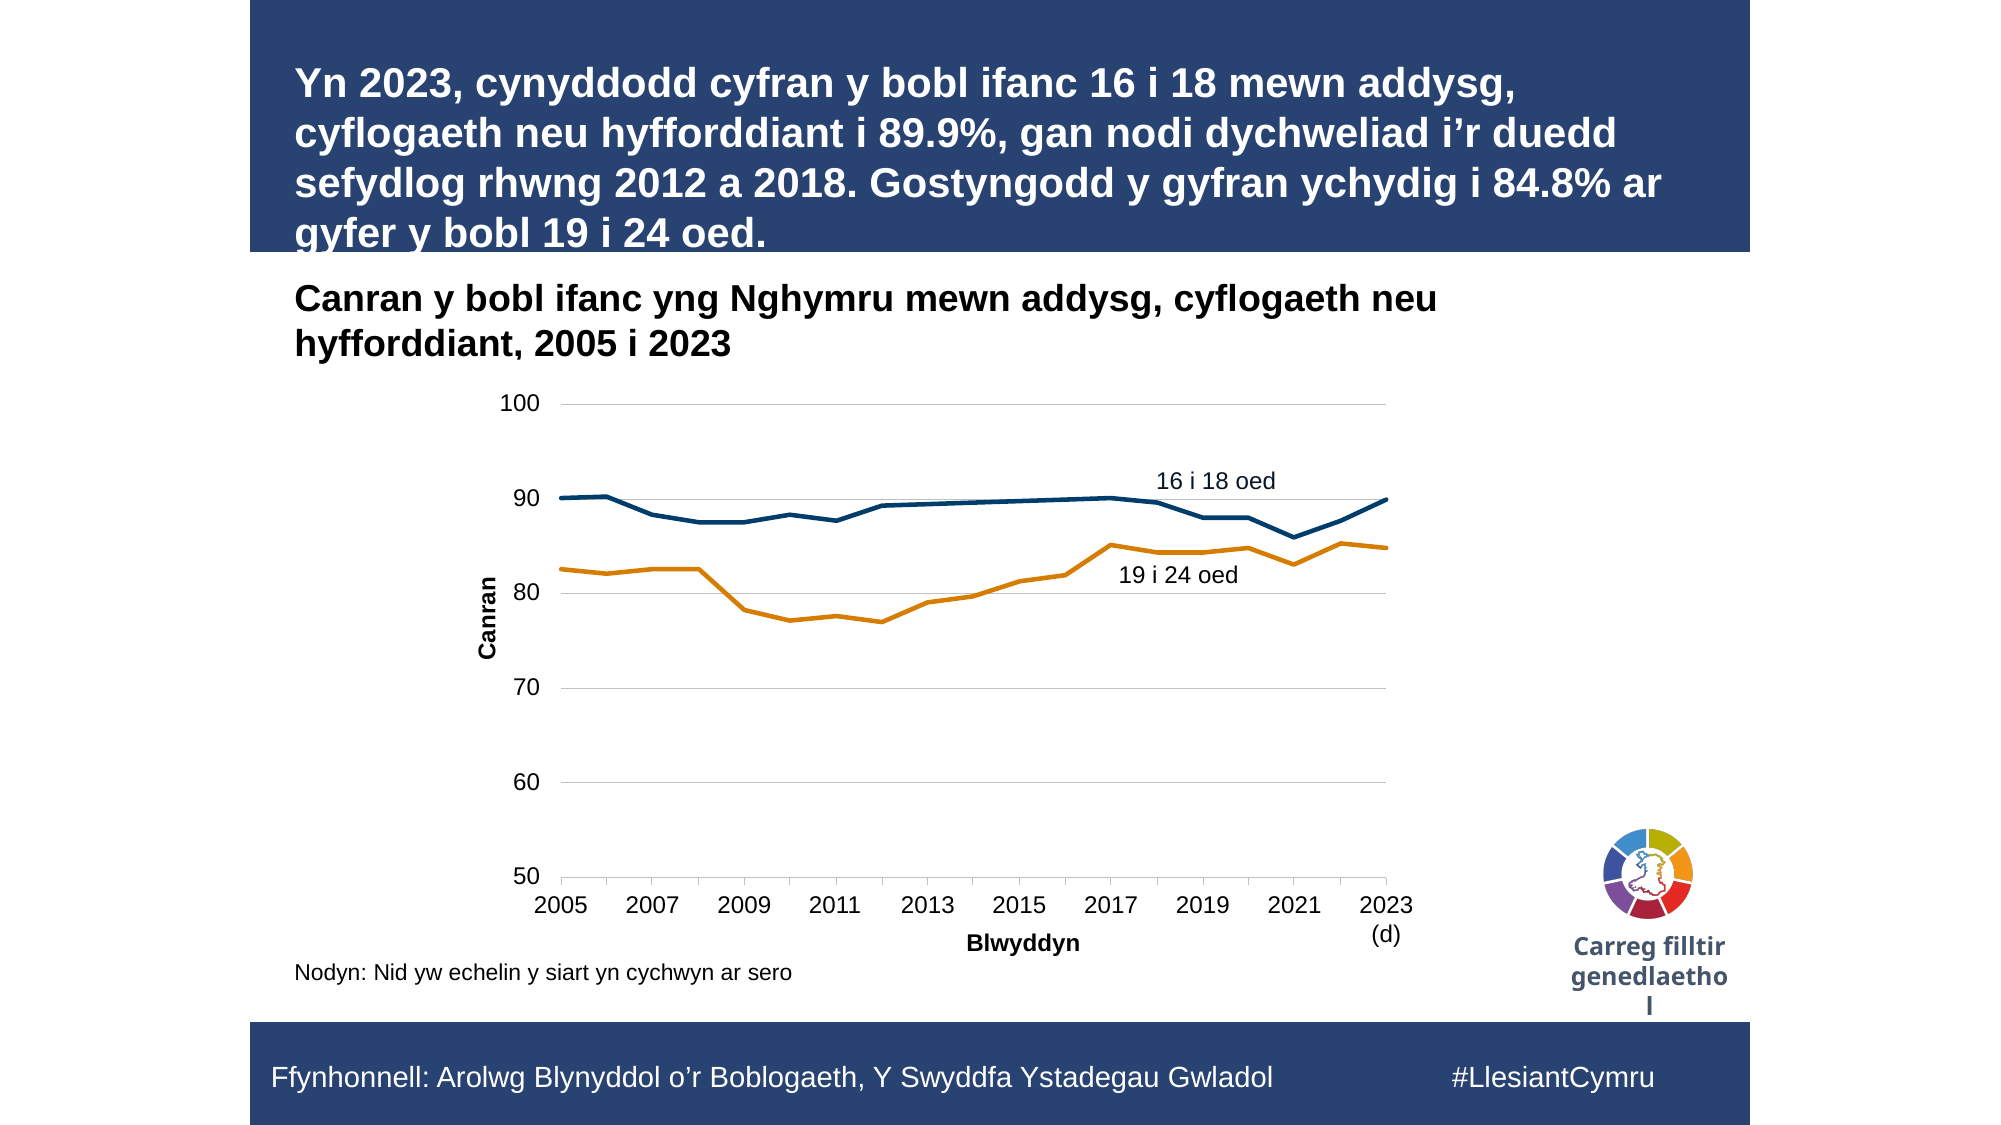

# Yn 2023, cynyddodd cyfran y bobl ifanc 16 i 18 mewn addysg, cyflogaeth neu hyfforddiant i 89.9%, gan nodi dychweliad i’r duedd sefydlog rhwng 2012 a 2018. Gostyngodd y gyfran ychydig i 84.8% ar gyfer y bobl 19 i 24 oed.
Canran y bobl ifanc yng Nghymru mewn addysg, cyflogaeth neu hyfforddiant, 2005 i 2023
Carreg filltir genedlaethol
Nodyn: Nid yw echelin y siart yn cychwyn ar sero
Ffynhonnell: Arolwg Blynyddol o’r Boblogaeth, Y Swyddfa Ystadegau Gwladol
#LlesiantCymru